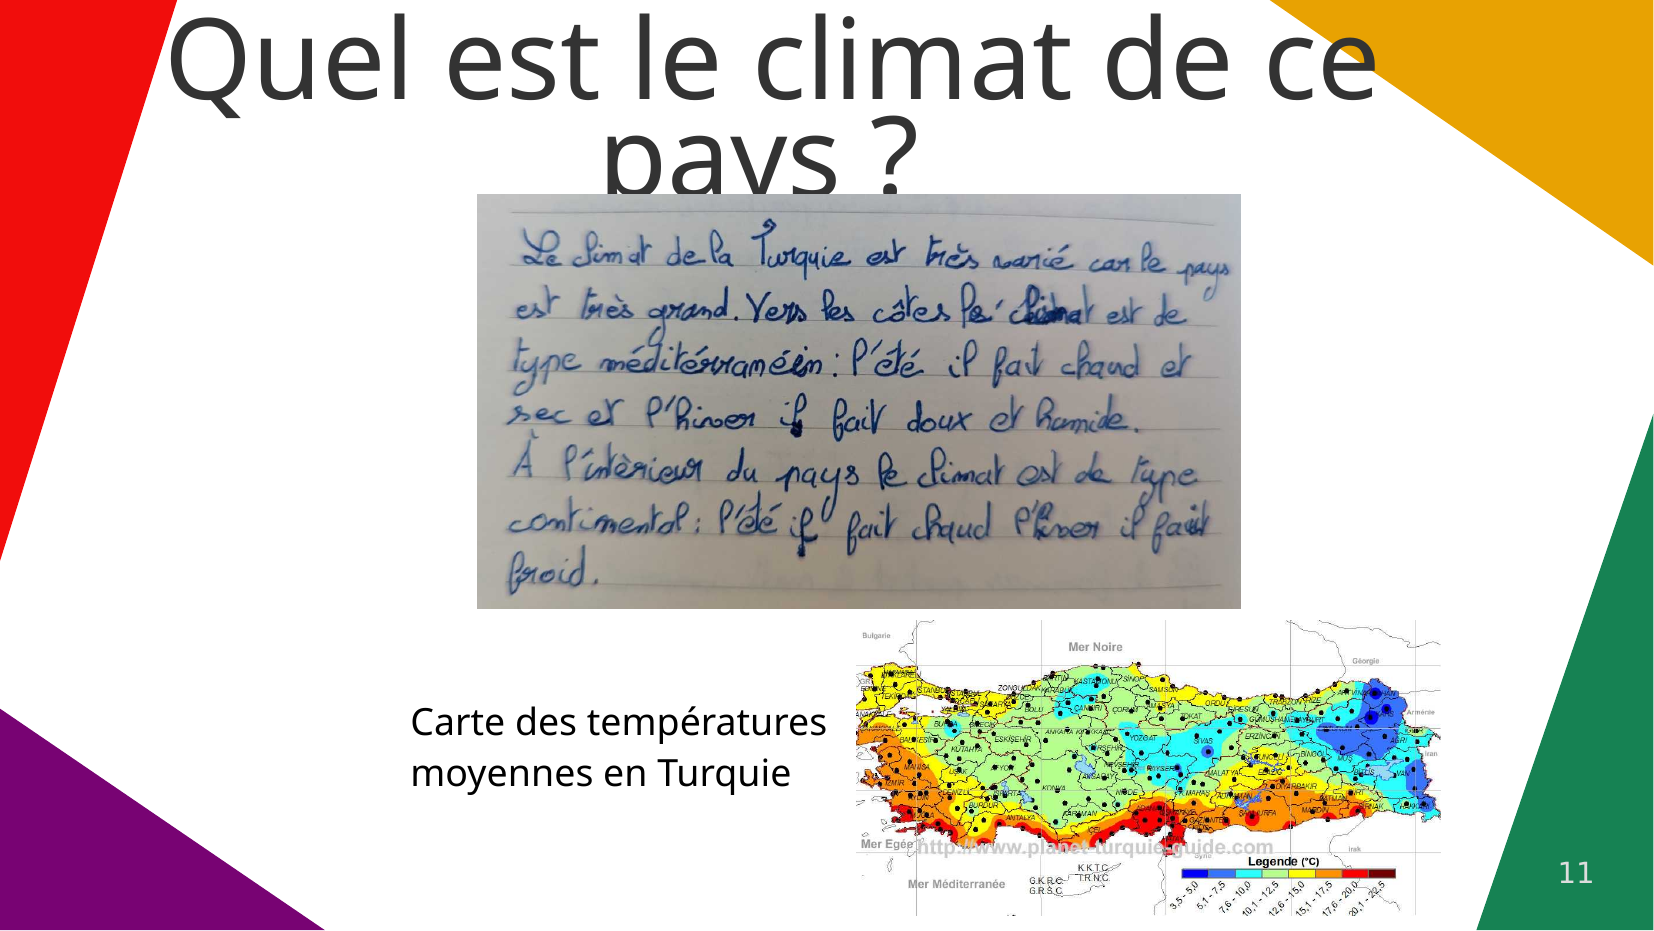

# Quel est le climat de ce pays ?
Carte des températures moyennes en Turquie
11